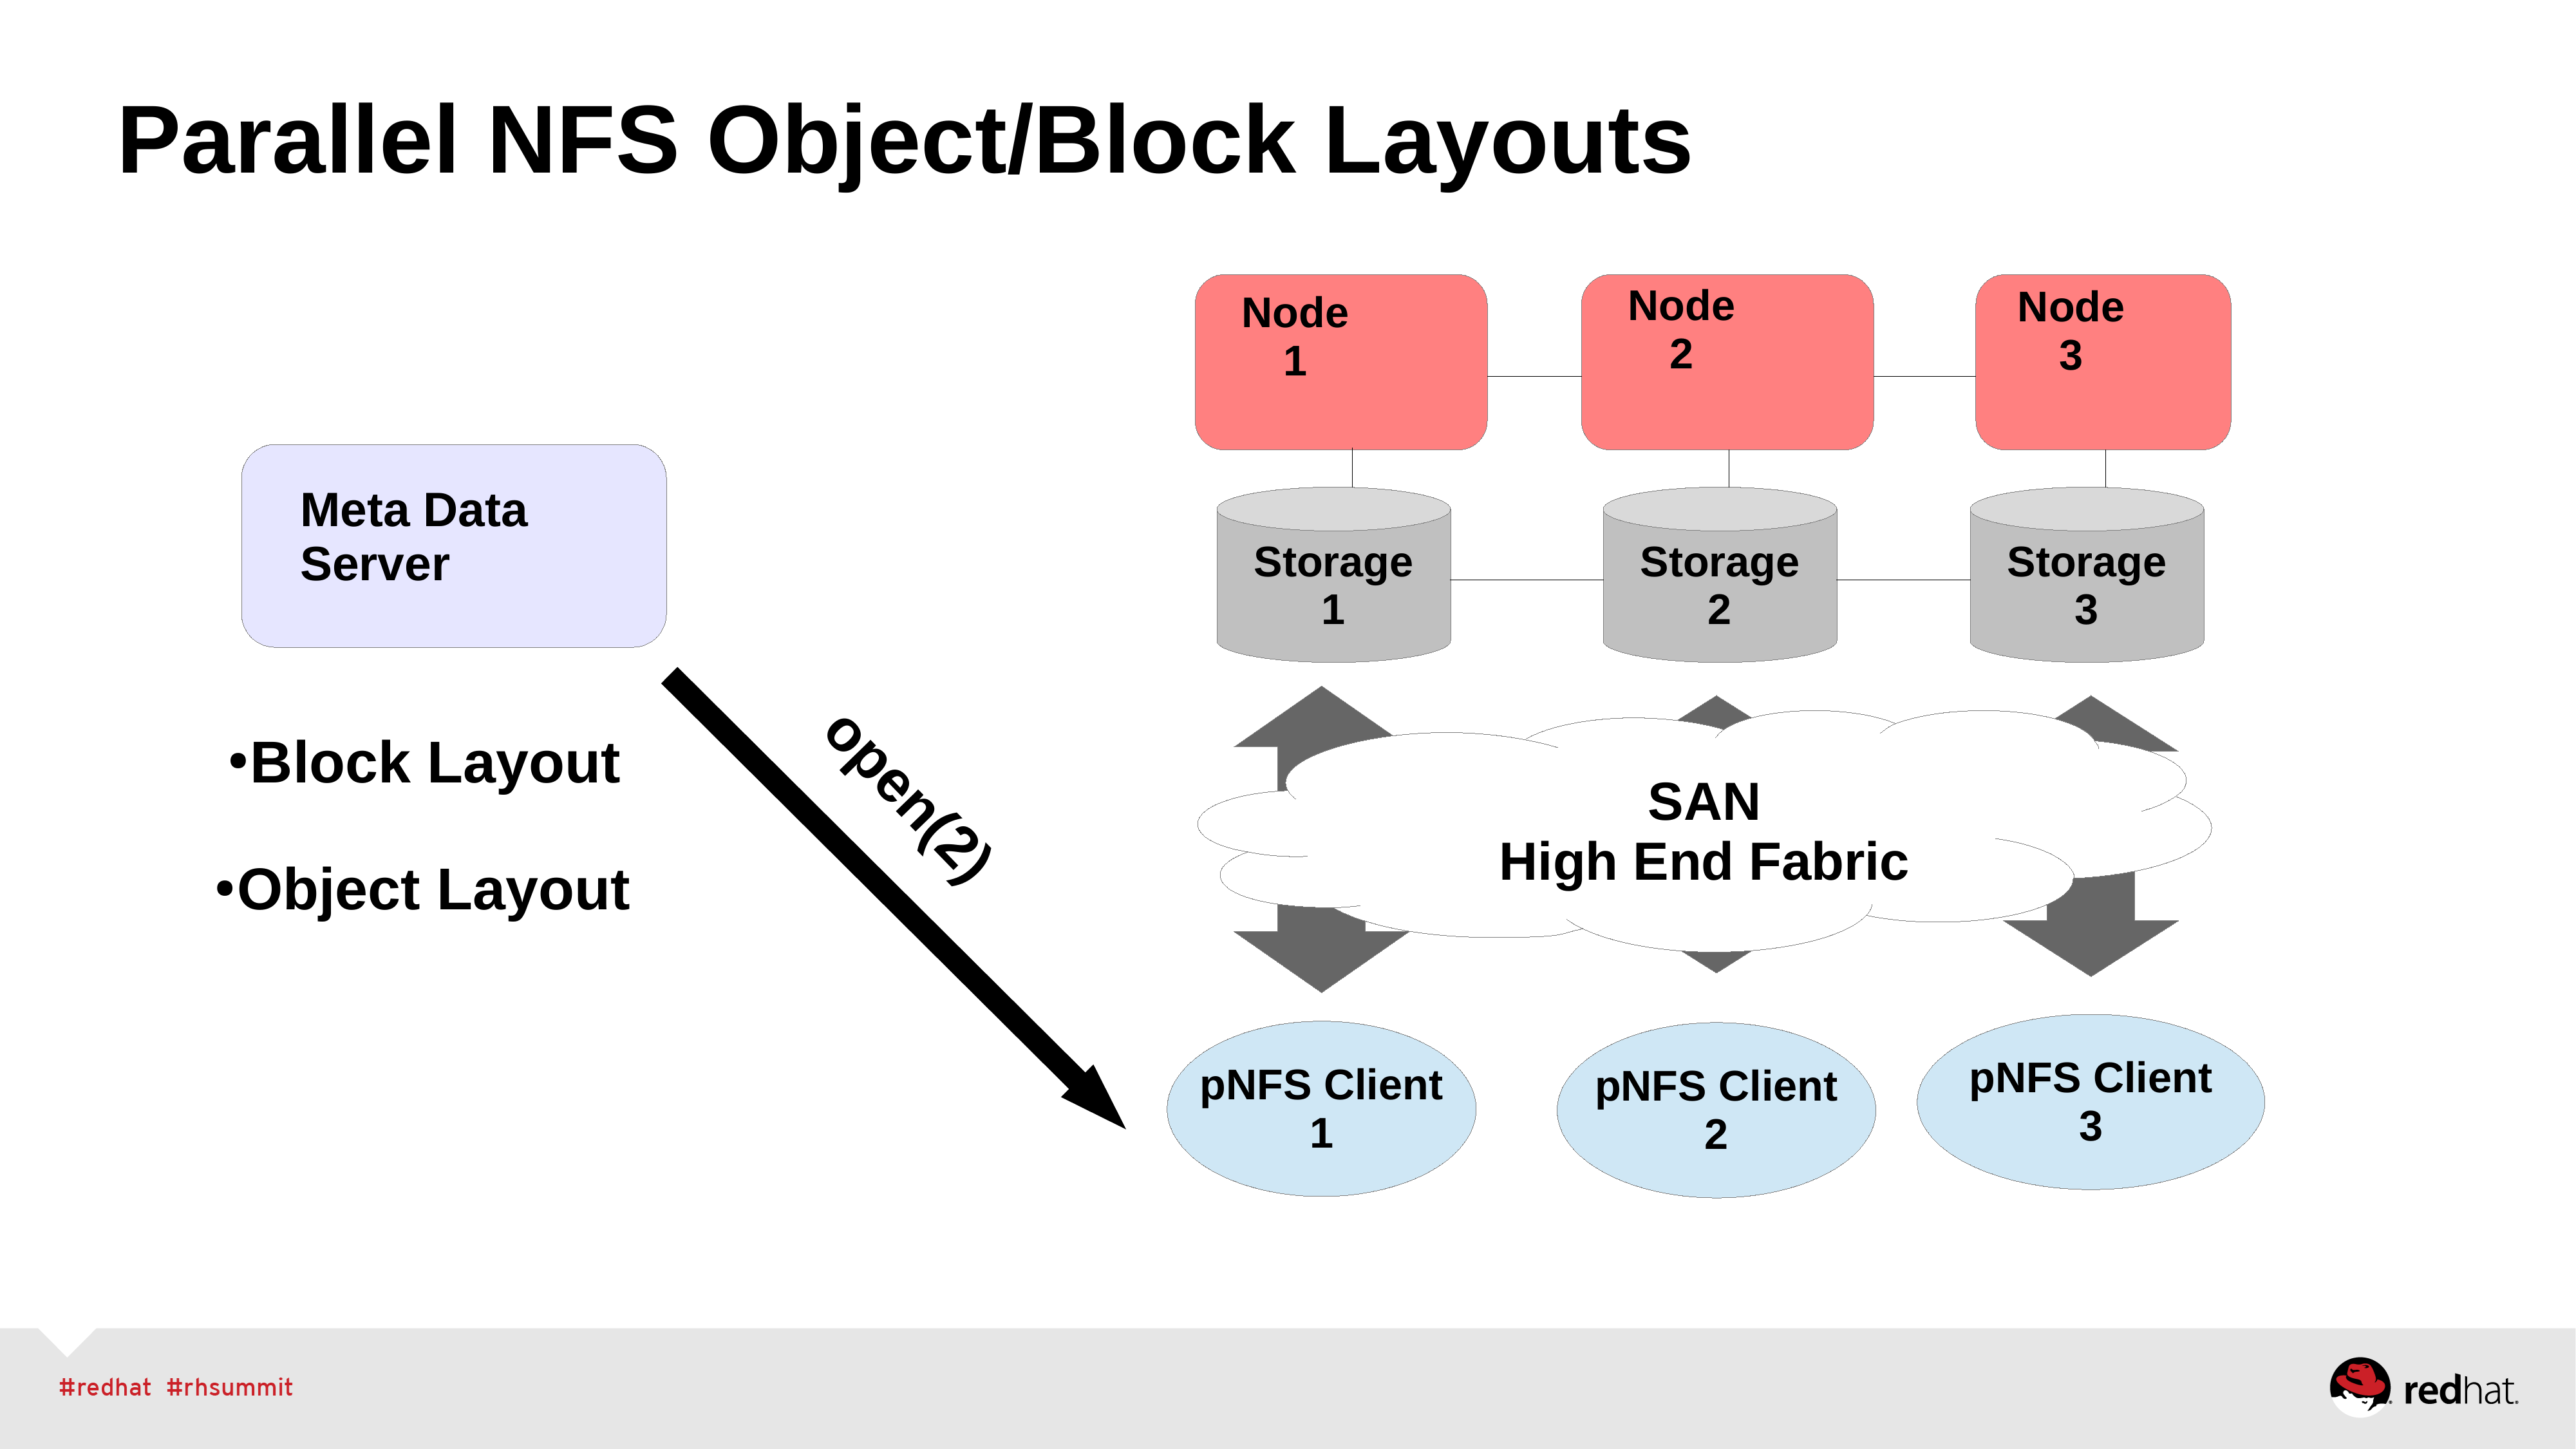

# Parallel NFS Object/Block Layouts
Node
1
Node
2
Node
3
Meta Data
Server
Storage
1
Storage
2
Storage
3
open(2)
pNFS Client
3
pNFS Client
1
pNFS Client
2
SAN
High End Fabric
Block Layout
Object Layout